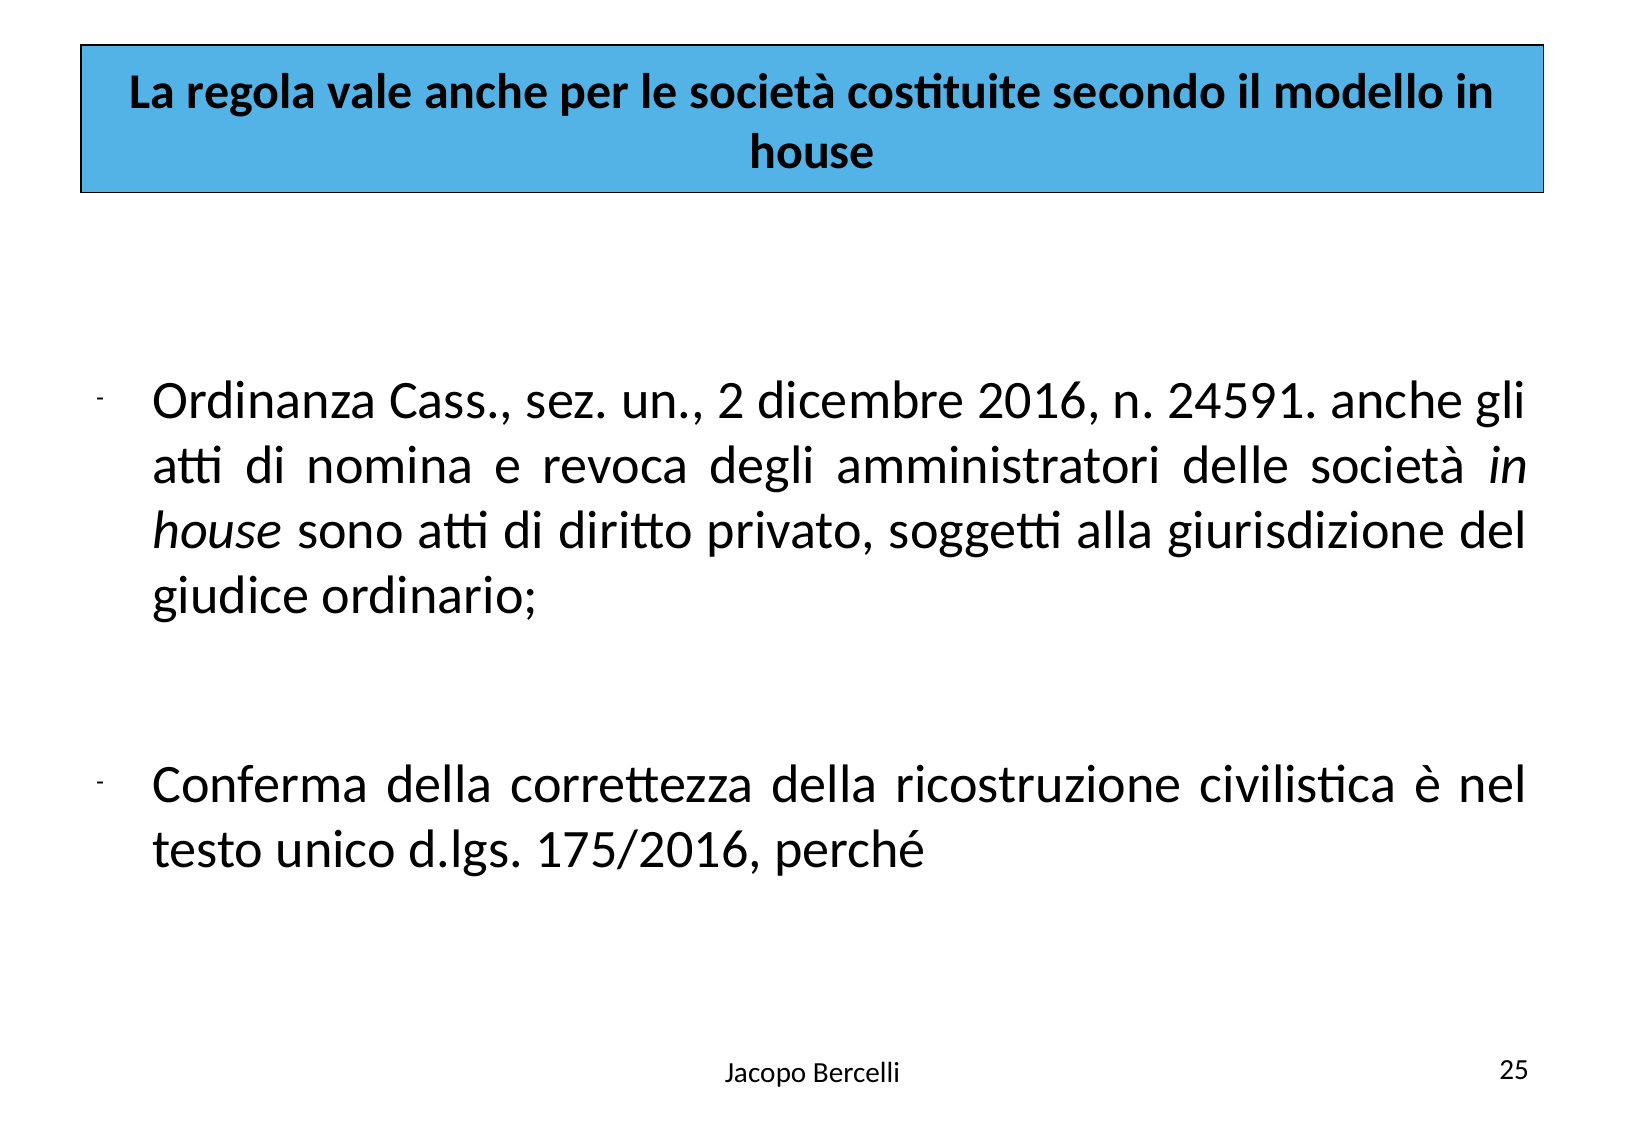

# La regola vale anche per le società costituite secondo il modello in house
Ordinanza Cass., sez. un., 2 dicembre 2016, n. 24591. anche gli atti di nomina e revoca degli amministratori delle società in house sono atti di diritto privato, soggetti alla giurisdizione del giudice ordinario;
Conferma della correttezza della ricostruzione civilistica è nel testo unico d.lgs. 175/2016, perché
Jacopo Bercelli